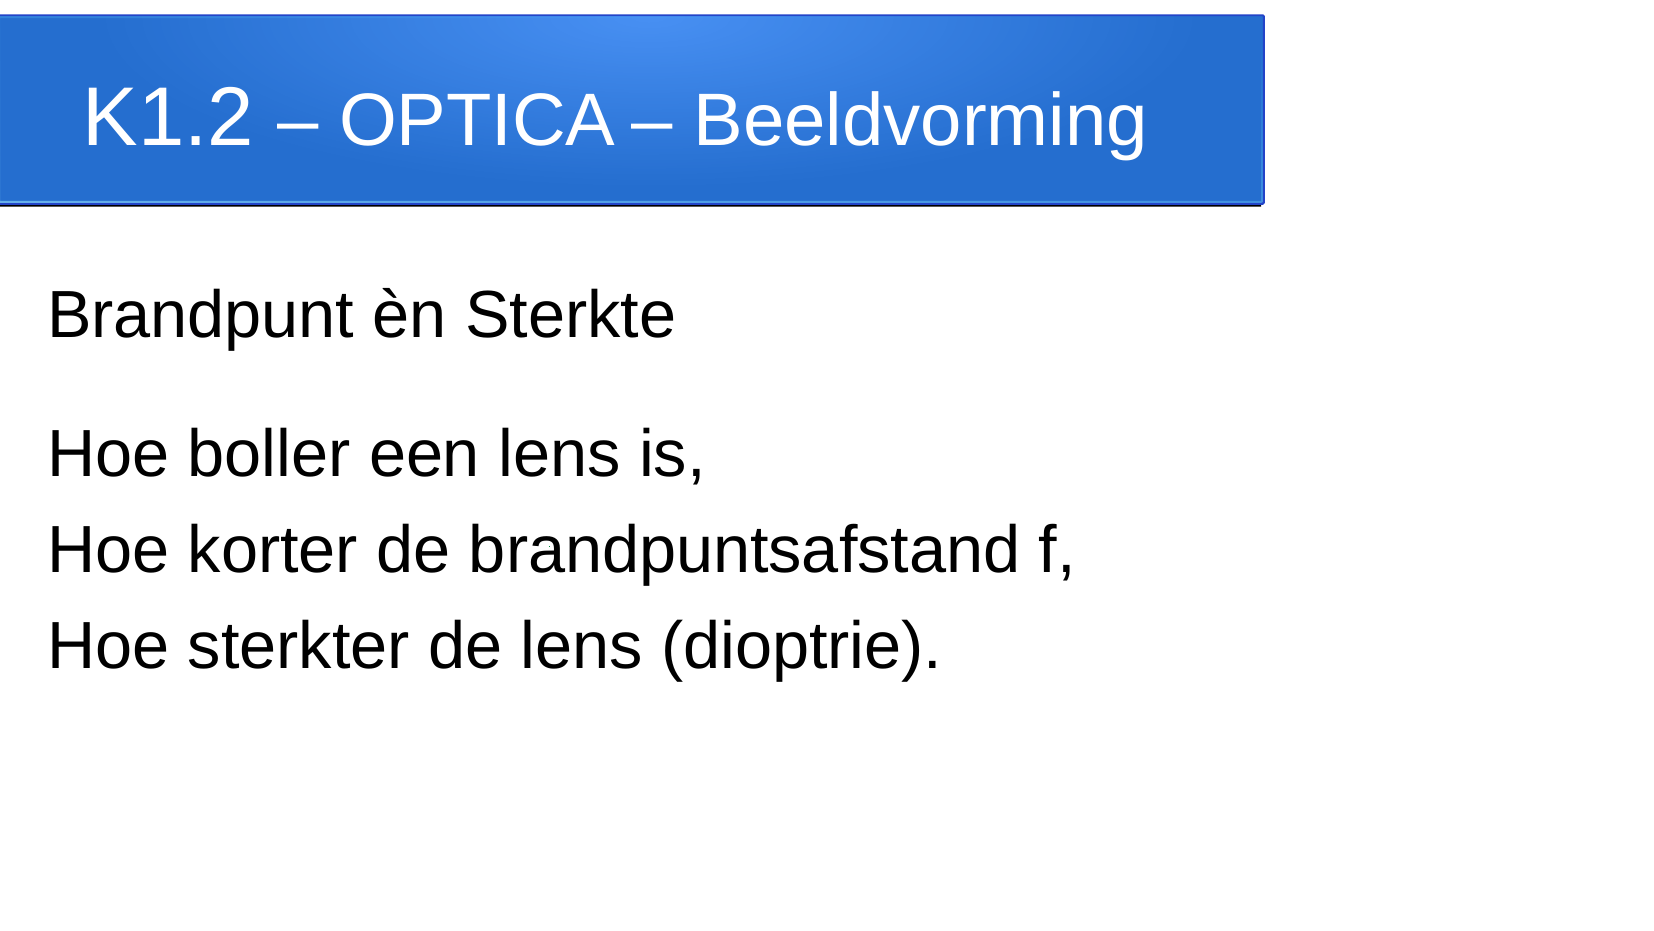

# K1.2 – OPTICA – Beeldvorming
Brandpunt èn Sterkte
Hoe boller een lens is,
Hoe korter de brandpuntsafstand f,
Hoe sterkter de lens (dioptrie).